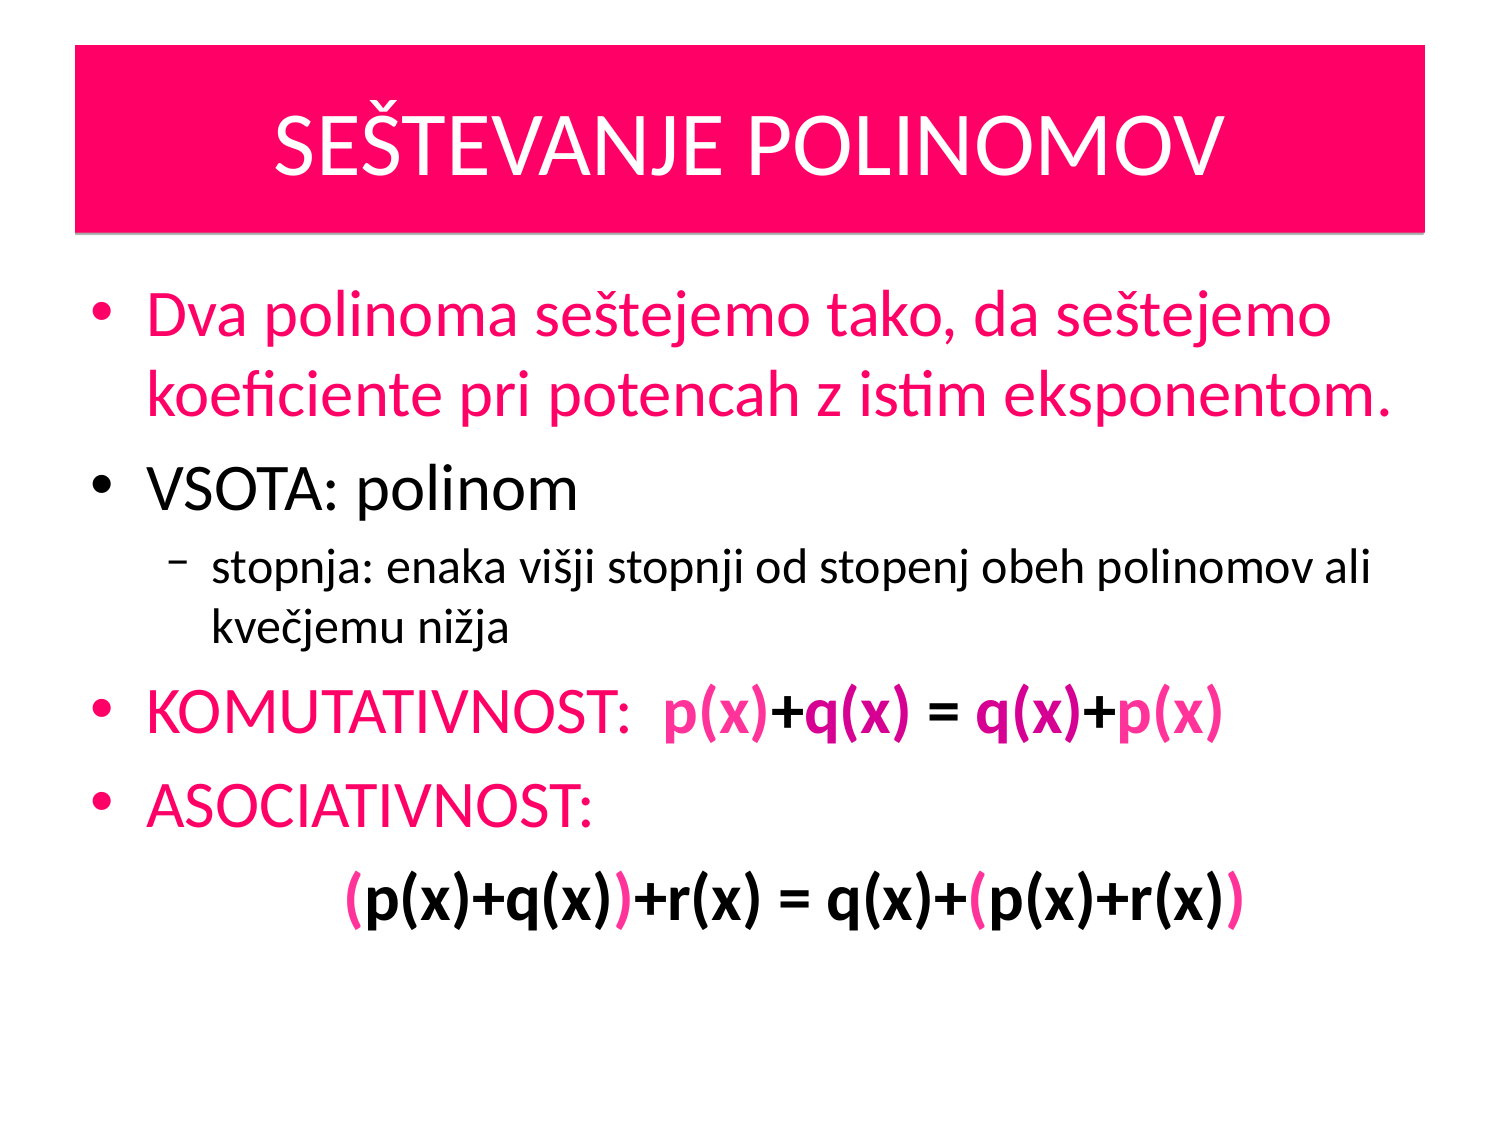

# SEŠTEVANJE POLINOMOV
Dva polinoma seštejemo tako, da seštejemo koeficiente pri potencah z istim eksponentom.
VSOTA: polinom
stopnja: enaka višji stopnji od stopenj obeh polinomov ali kvečjemu nižja
KOMUTATIVNOST: p(x)+q(x) = q(x)+p(x)
ASOCIATIVNOST:
 (p(x)+q(x))+r(x) = q(x)+(p(x)+r(x))